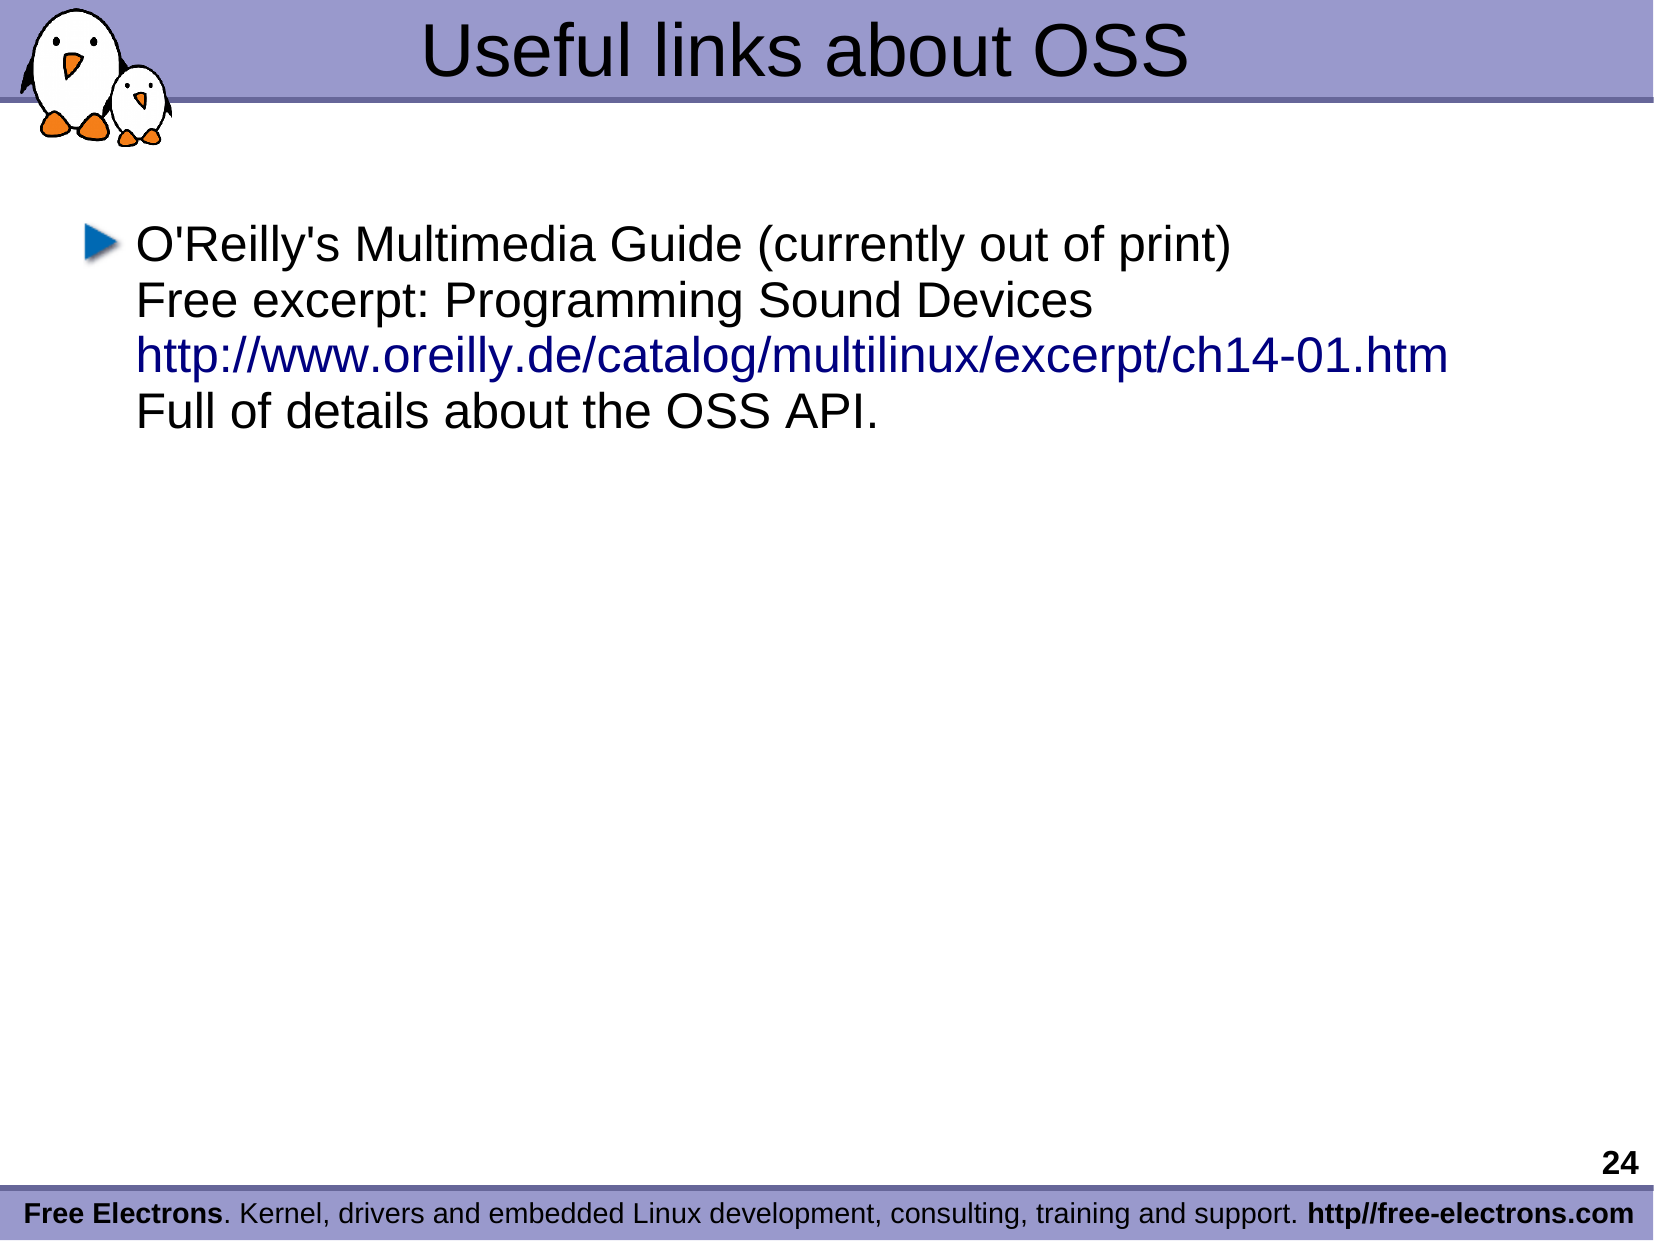

# Useful links about OSS
O'Reilly's Multimedia Guide (currently out of print)
Free excerpt: Programming Sound Devices http://www.oreilly.de/catalog/multilinux/excerpt/ch14-01.htm
Full of details about the OSS API.